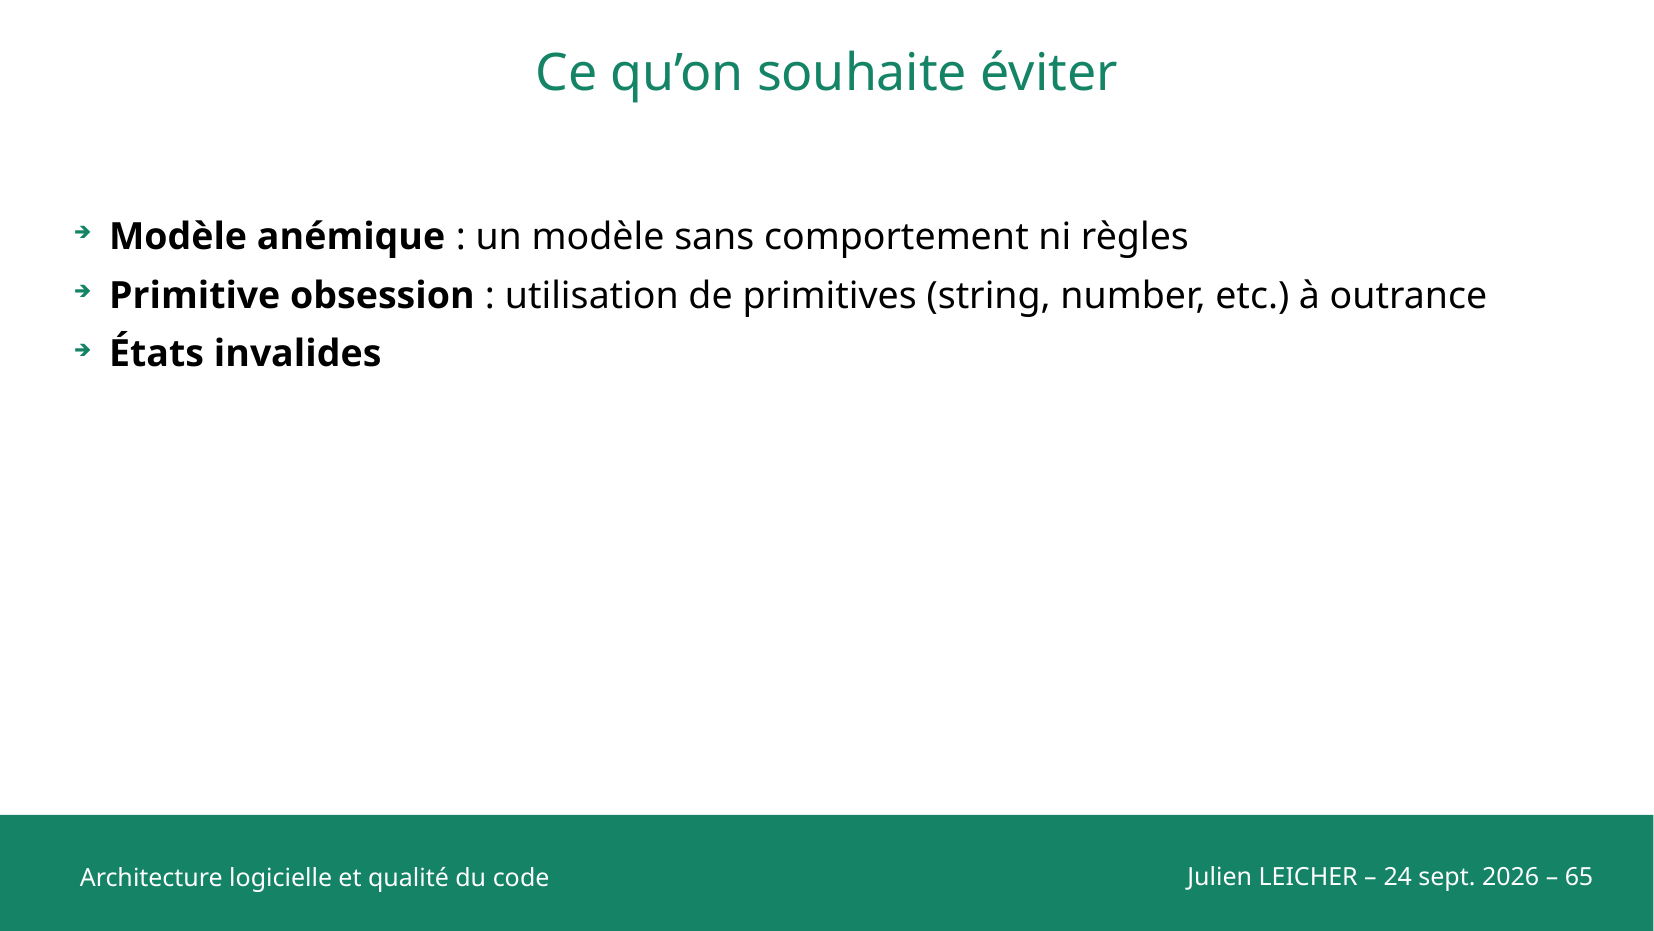

Ce qu’on souhaite éviter
Modèle anémique : un modèle sans comportement ni règles
Primitive obsession : utilisation de primitives (string, number, etc.) à outrance
États invalides
Julien LEICHER – –
Architecture logicielle et qualité du code